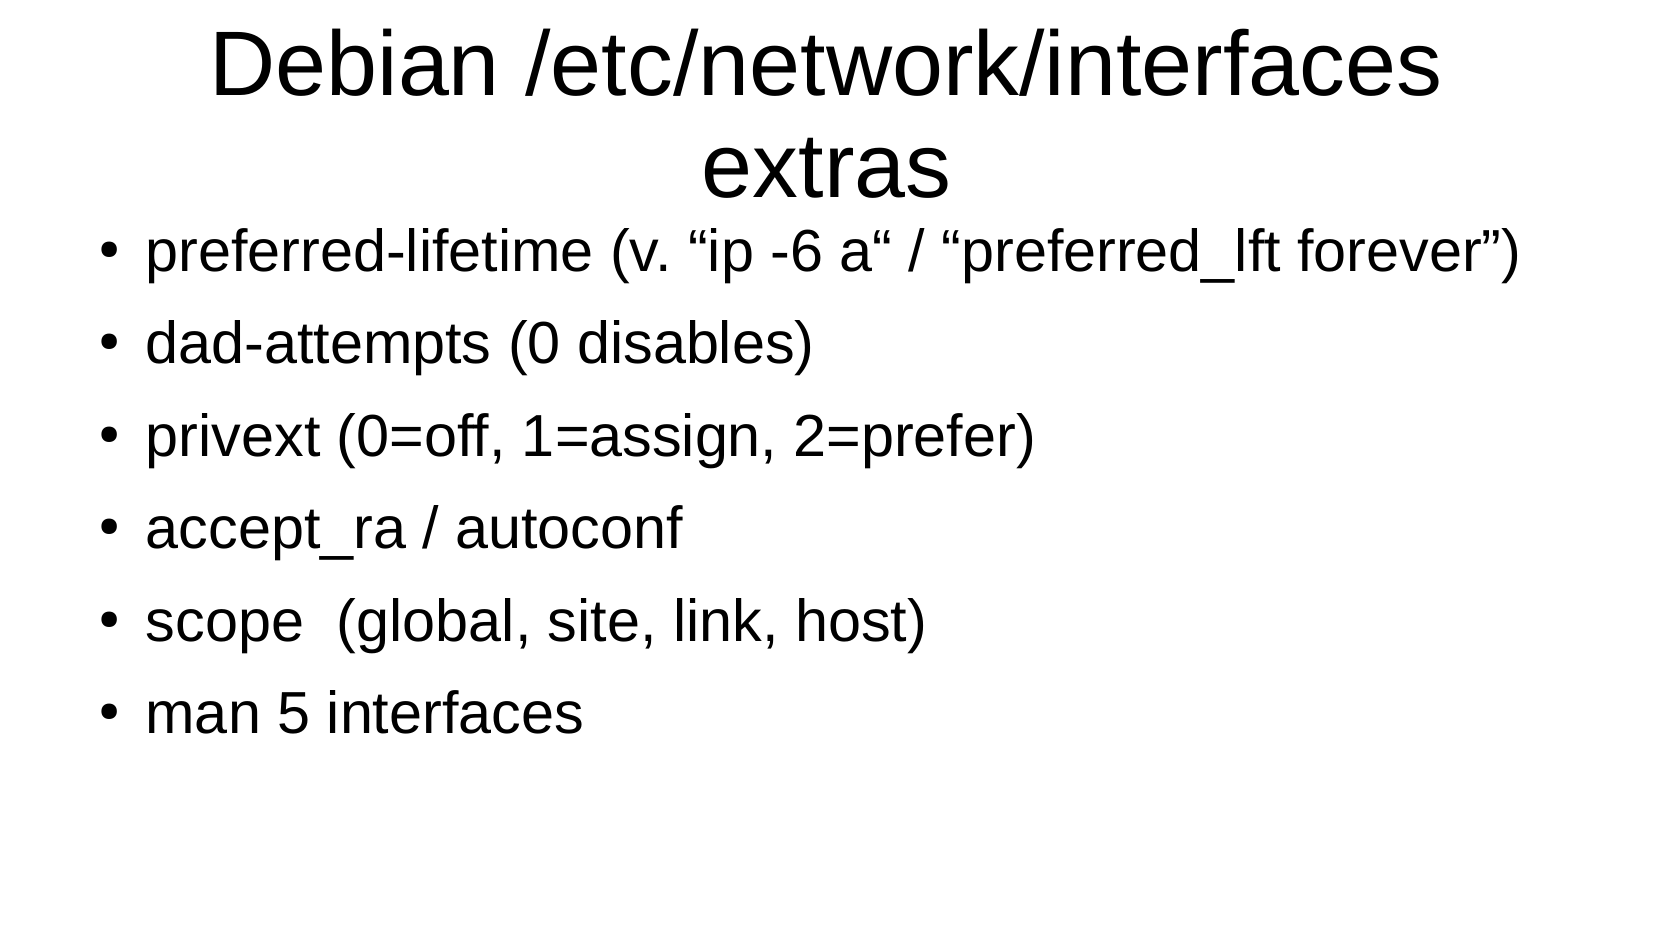

# Debian /etc/network/interfaces extras
preferred-lifetime (v. “ip -6 a“ / “preferred_lft forever”)
dad-attempts (0 disables)
privext (0=off, 1=assign, 2=prefer)
accept_ra / autoconf
scope (global, site, link, host)
man 5 interfaces